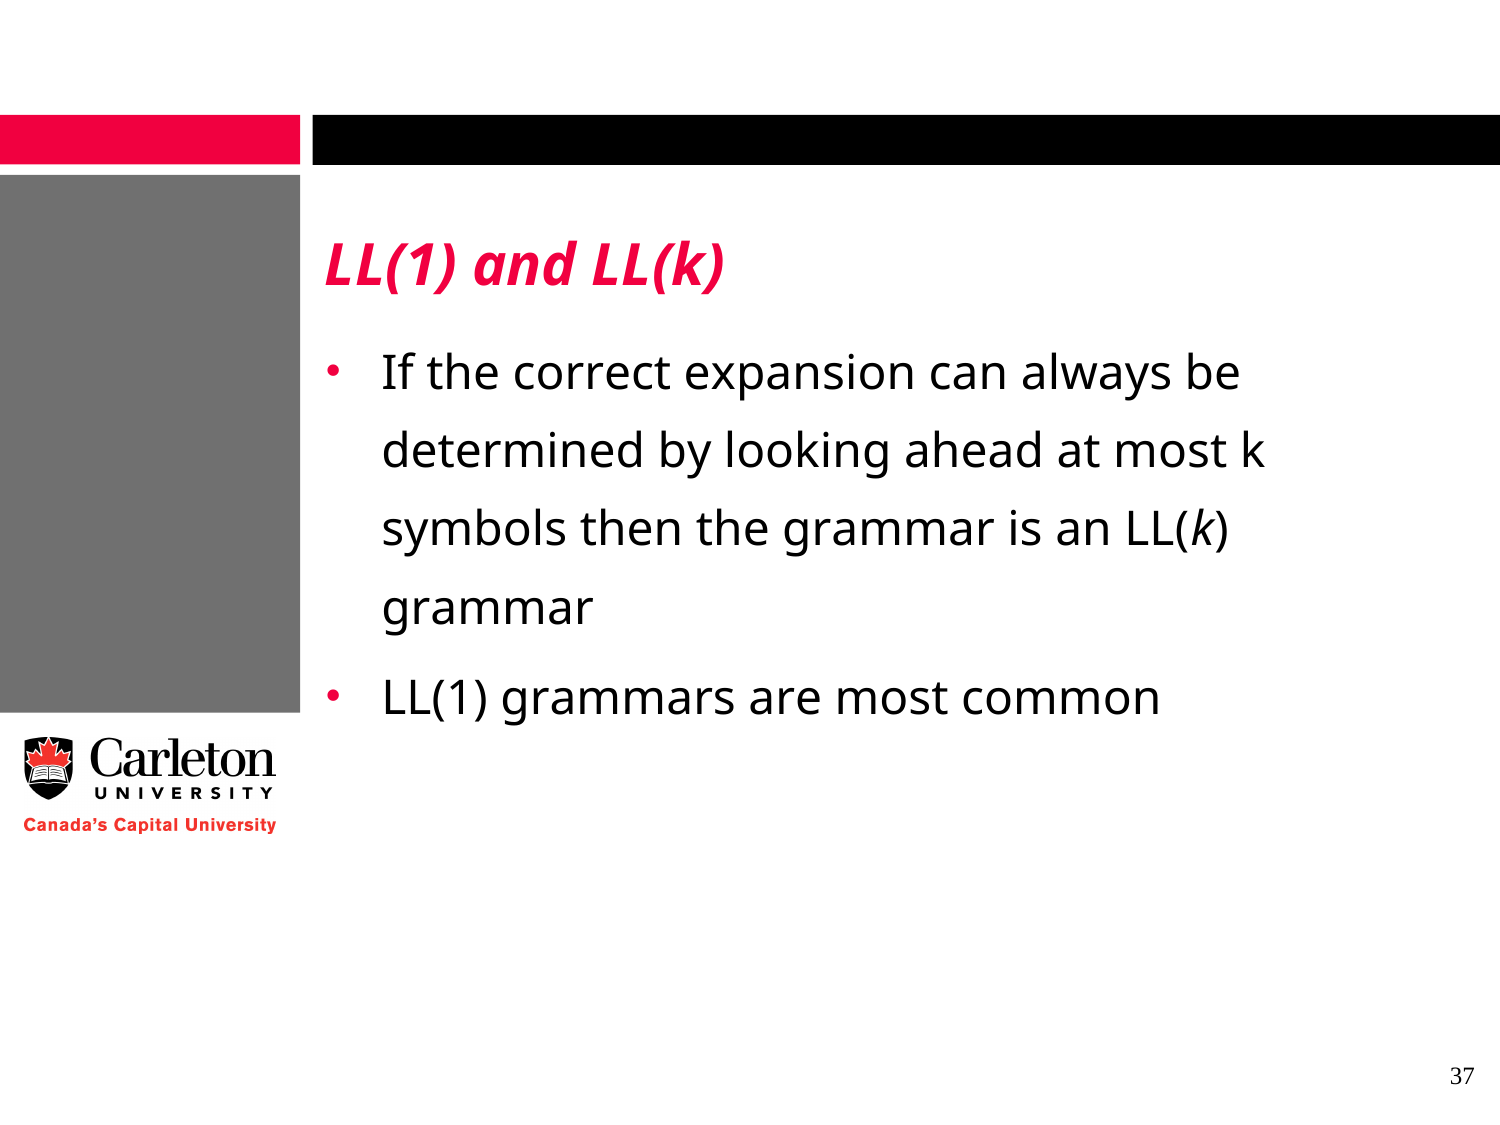

# LL(1) and LL(k)
If the correct expansion can always be determined by looking ahead at most k symbols then the grammar is an LL(k) grammar
LL(1) grammars are most common
37